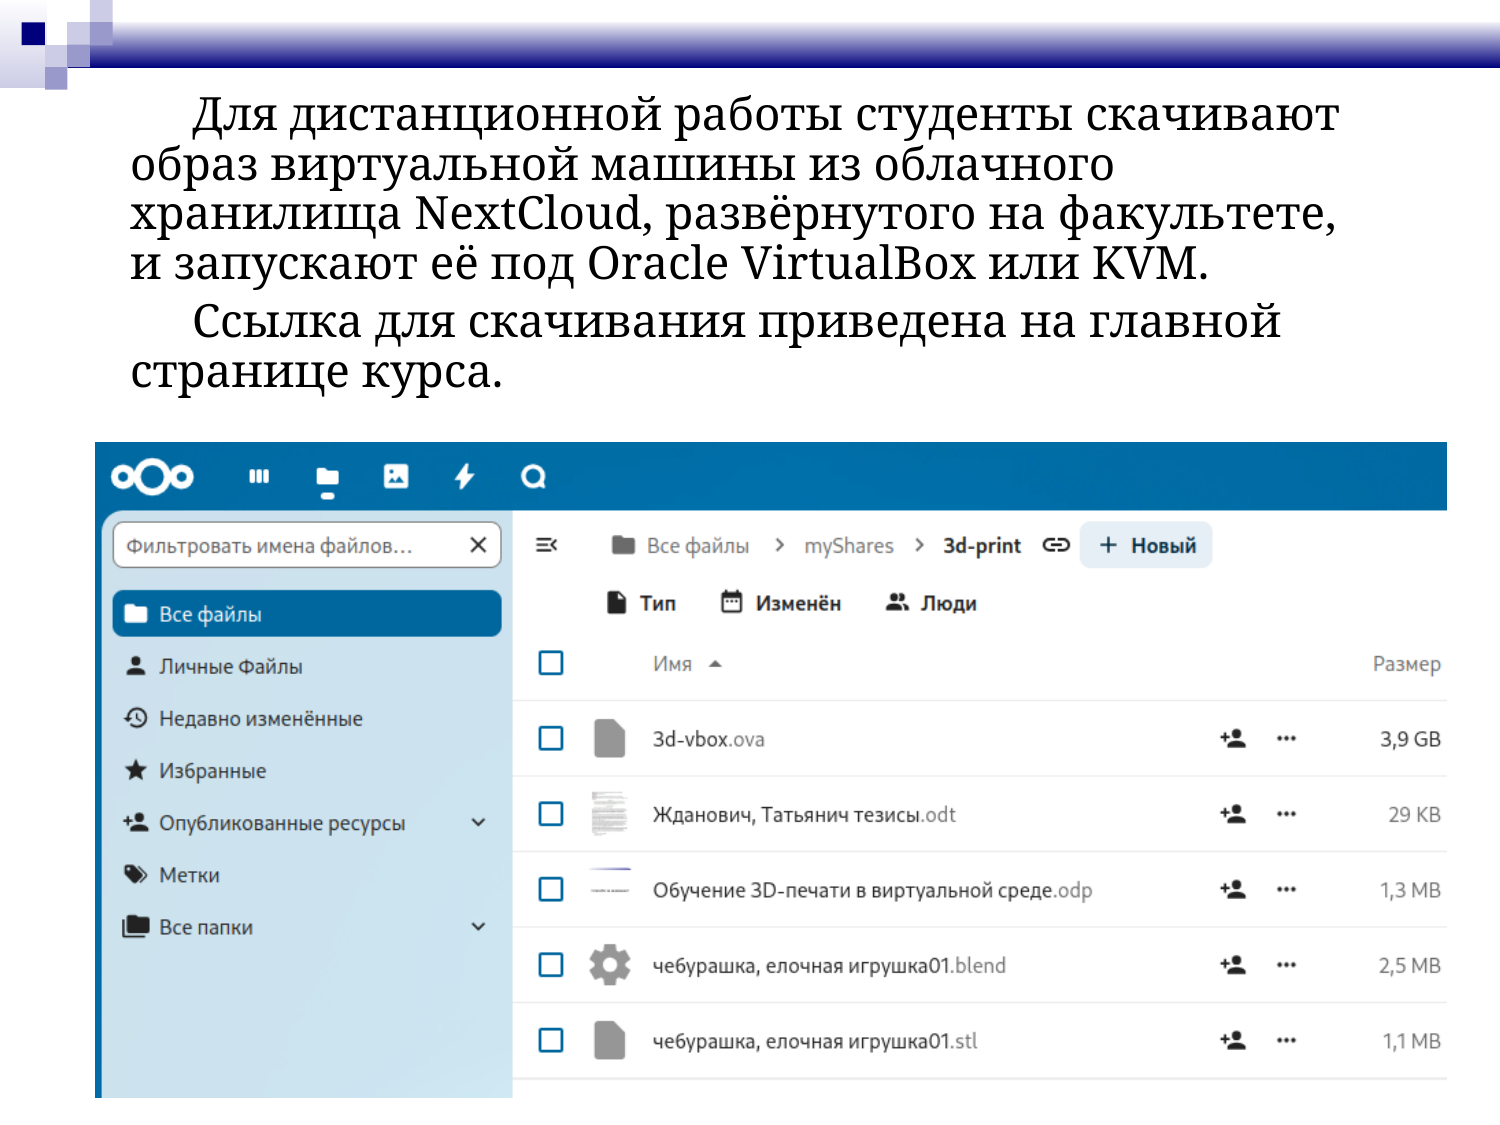

# Для дистанционной работы студенты скачивают образ виртуальной машины из облачного хранилища NextCloud, развёрнутого на факультете, и запускают её под Oracle VirtualBox или KVM.
Ссылка для скачивания приведена на главной странице курса.